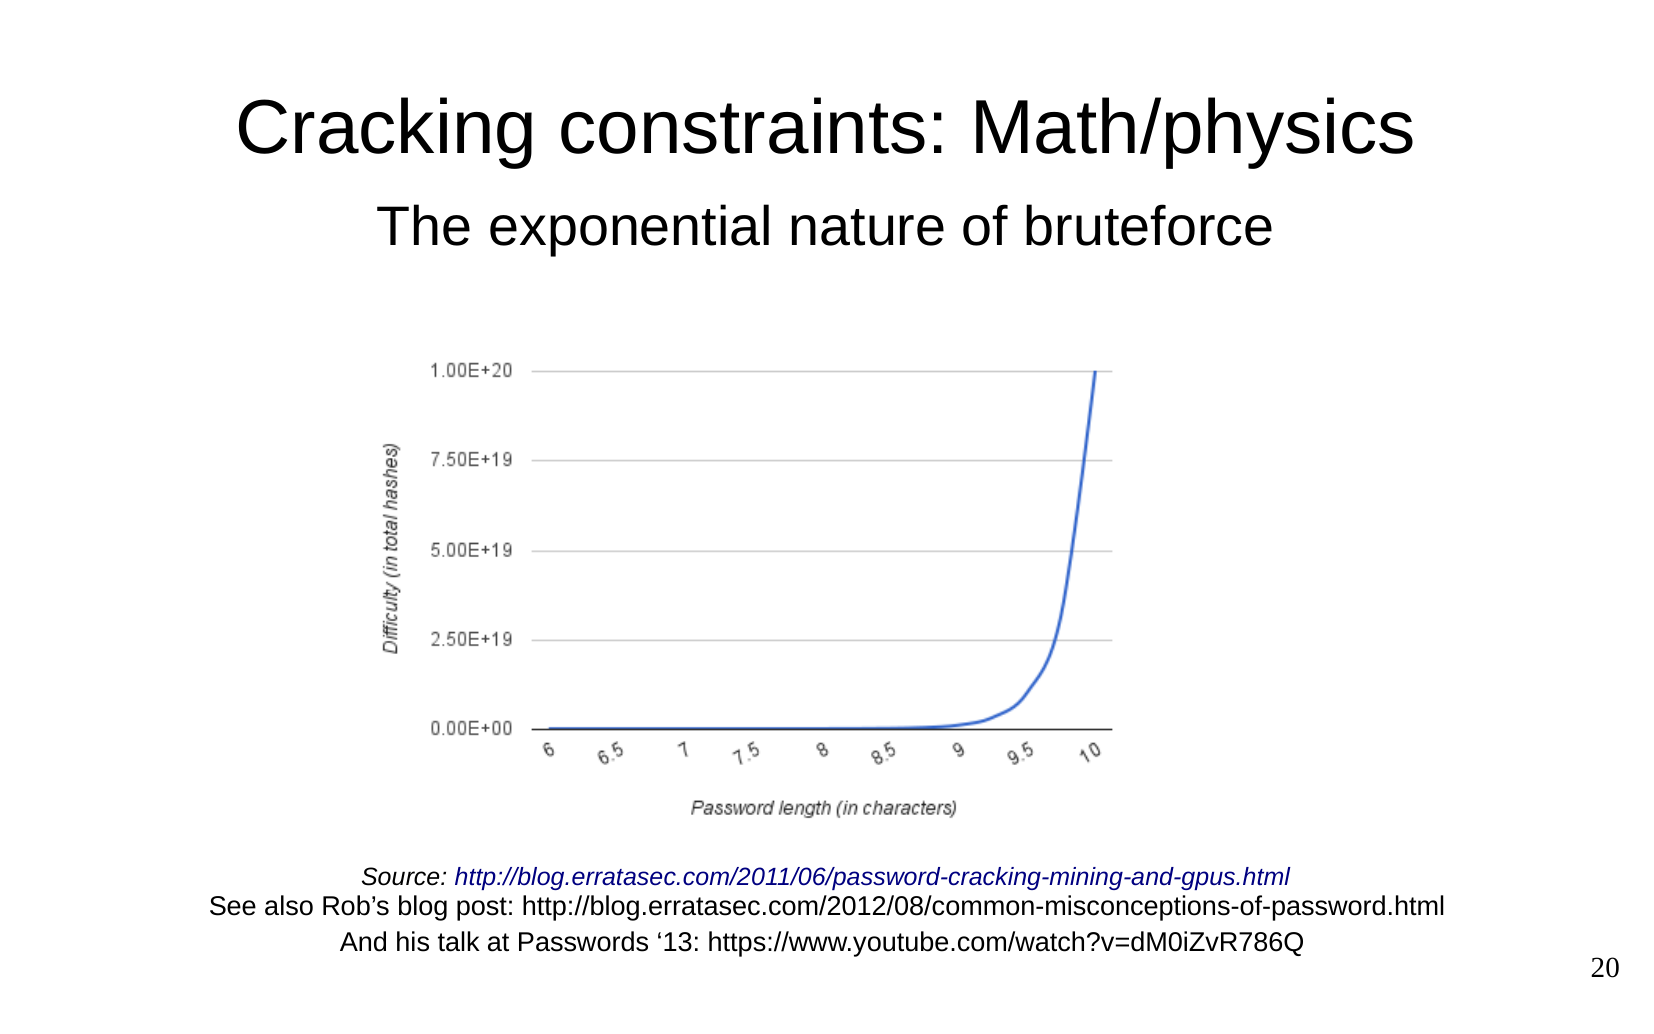

# Cracking constraints: Math/physics
The exponential nature of bruteforce
Source: http://blog.erratasec.com/2011/06/password-cracking-mining-and-gpus.html
See also Rob’s blog post: http://blog.erratasec.com/2012/08/common-misconceptions-of-password.html
And his talk at Passwords ‘13: https://www.youtube.com/watch?v=dM0iZvR786Q